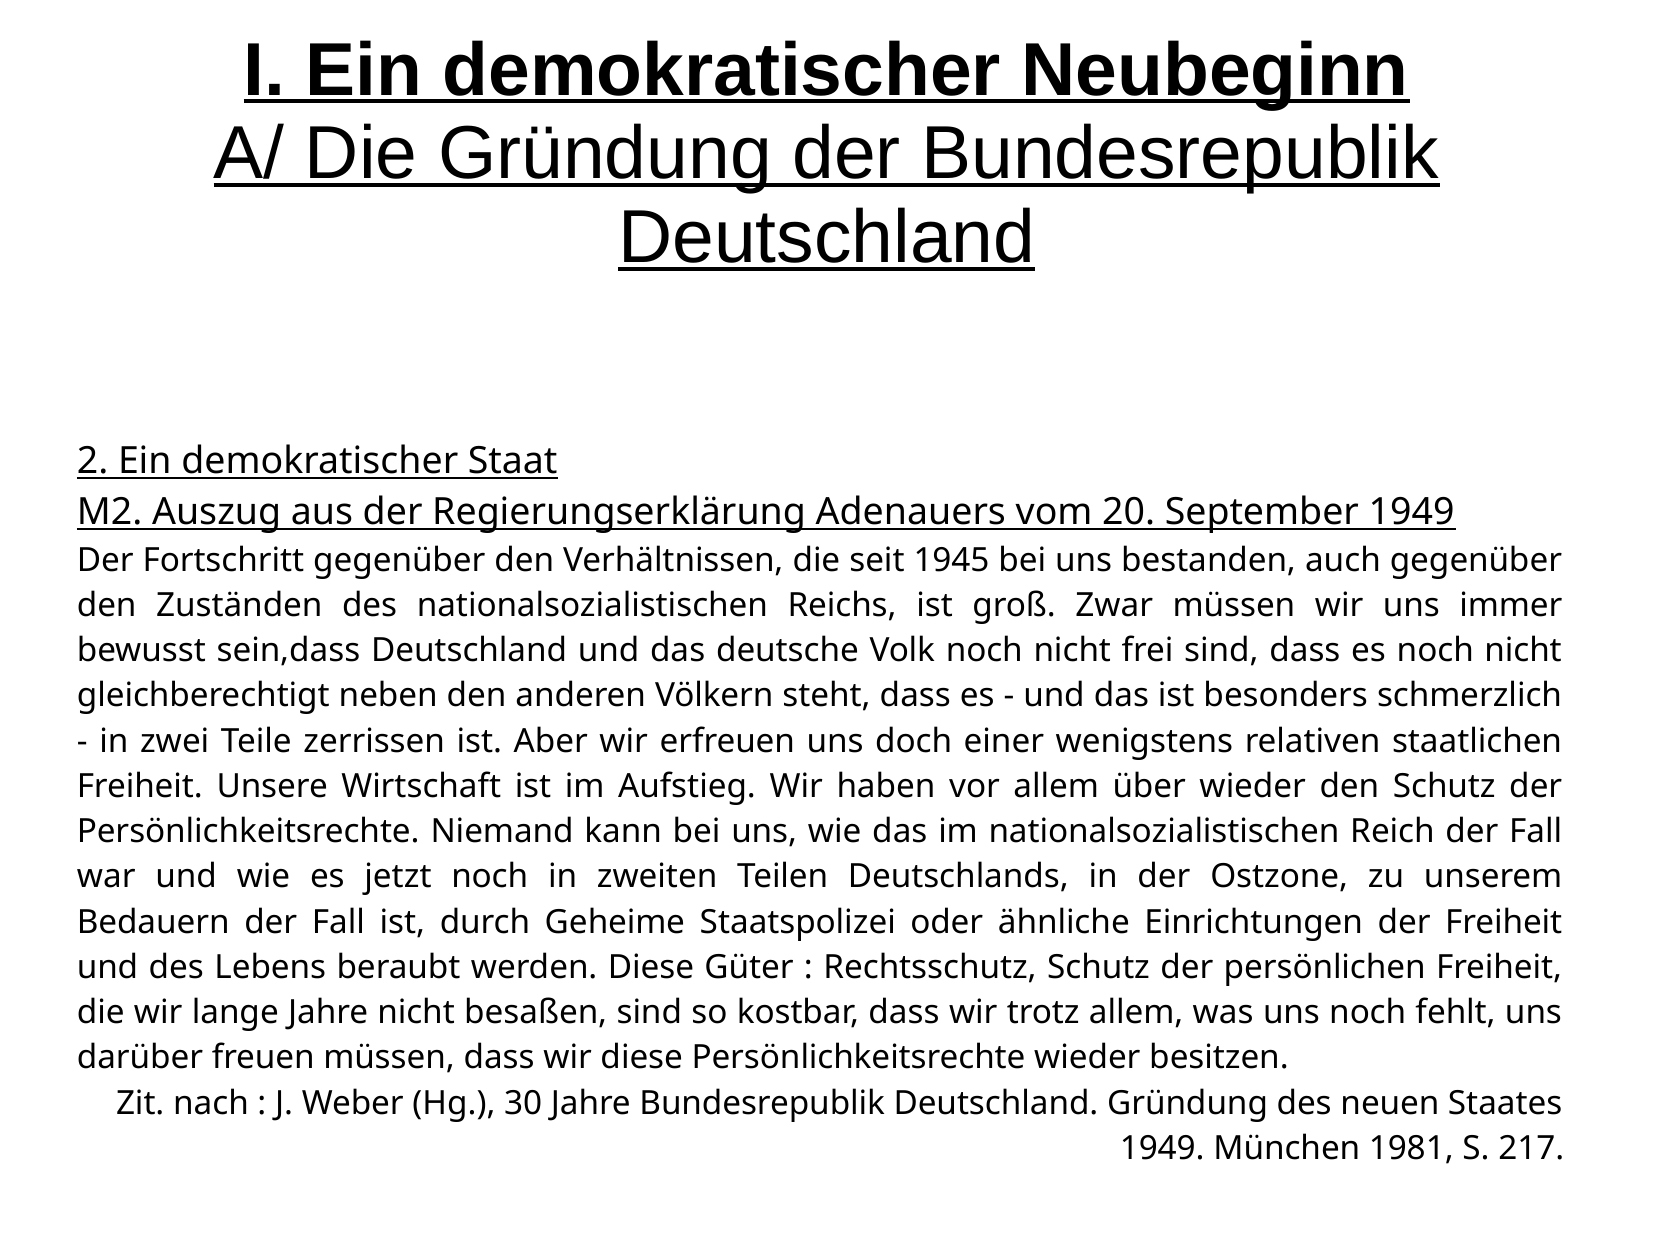

# I. Ein demokratischer Neubeginn A/ Die Gründung der Bundesrepublik Deutschland
2. Ein demokratischer Staat
M2. Auszug aus der Regierungserklärung Adenauers vom 20. September 1949
Der Fortschritt gegenüber den Verhältnissen, die seit 1945 bei uns bestanden, auch gegenüber den Zuständen des nationalsozialistischen Reichs, ist groß. Zwar müssen wir uns immer bewusst sein,dass Deutschland und das deutsche Volk noch nicht frei sind, dass es noch nicht gleichberechtigt neben den anderen Völkern steht, dass es - und das ist besonders schmerzlich - in zwei Teile zerrissen ist. Aber wir erfreuen uns doch einer wenigstens relativen staatlichen Freiheit. Unsere Wirtschaft ist im Aufstieg. Wir haben vor allem über wieder den Schutz der Persönlichkeitsrechte. Niemand kann bei uns, wie das im nationalsozialistischen Reich der Fall war und wie es jetzt noch in zweiten Teilen Deutschlands, in der Ostzone, zu unserem Bedauern der Fall ist, durch Geheime Staatspolizei oder ähnliche Einrichtungen der Freiheit und des Lebens beraubt werden. Diese Güter : Rechtsschutz, Schutz der persönlichen Freiheit, die wir lange Jahre nicht besaßen, sind so kostbar, dass wir trotz allem, was uns noch fehlt, uns darüber freuen müssen, dass wir diese Persönlichkeitsrechte wieder besitzen.
Zit. nach : J. Weber (Hg.), 30 Jahre Bundesrepublik Deutschland. Gründung des neuen Staates 1949. München 1981, S. 217.